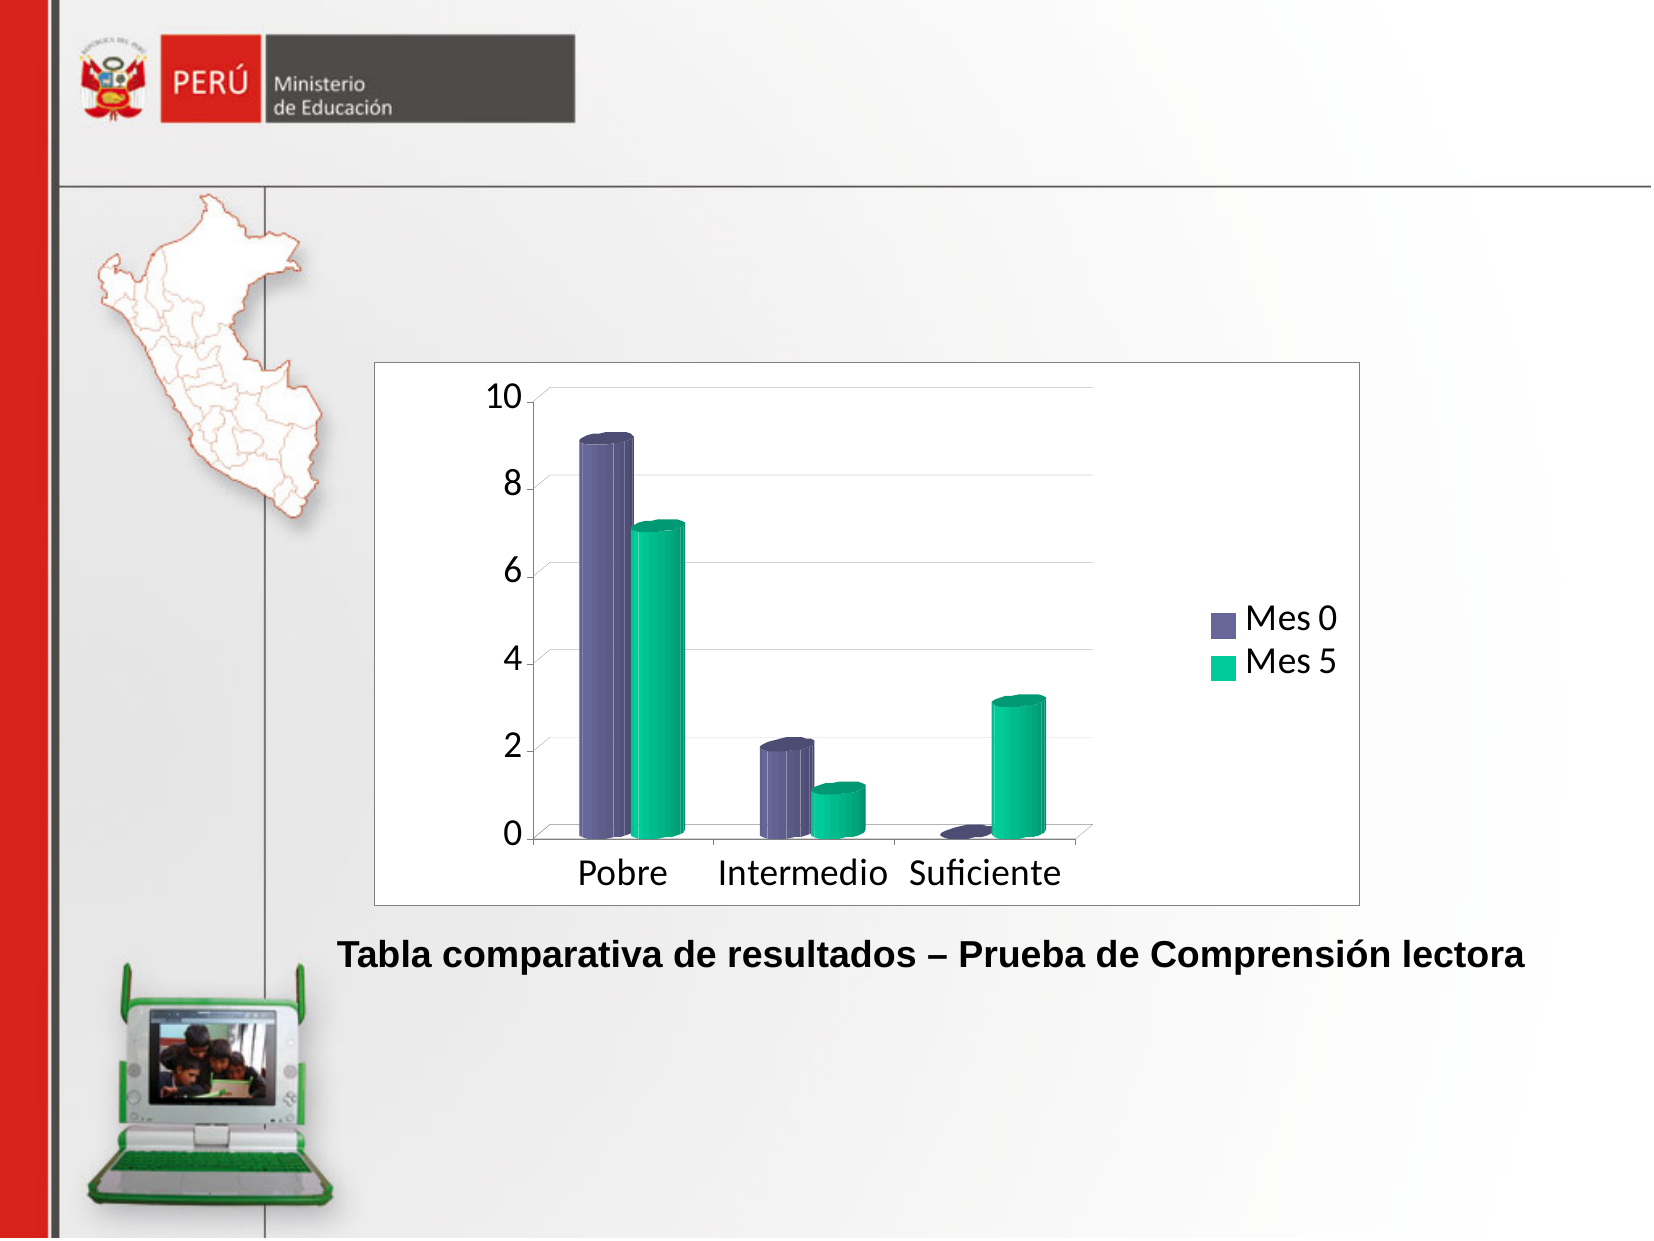

#
Tabla comparativa de resultados – Prueba de Comprensión lectora